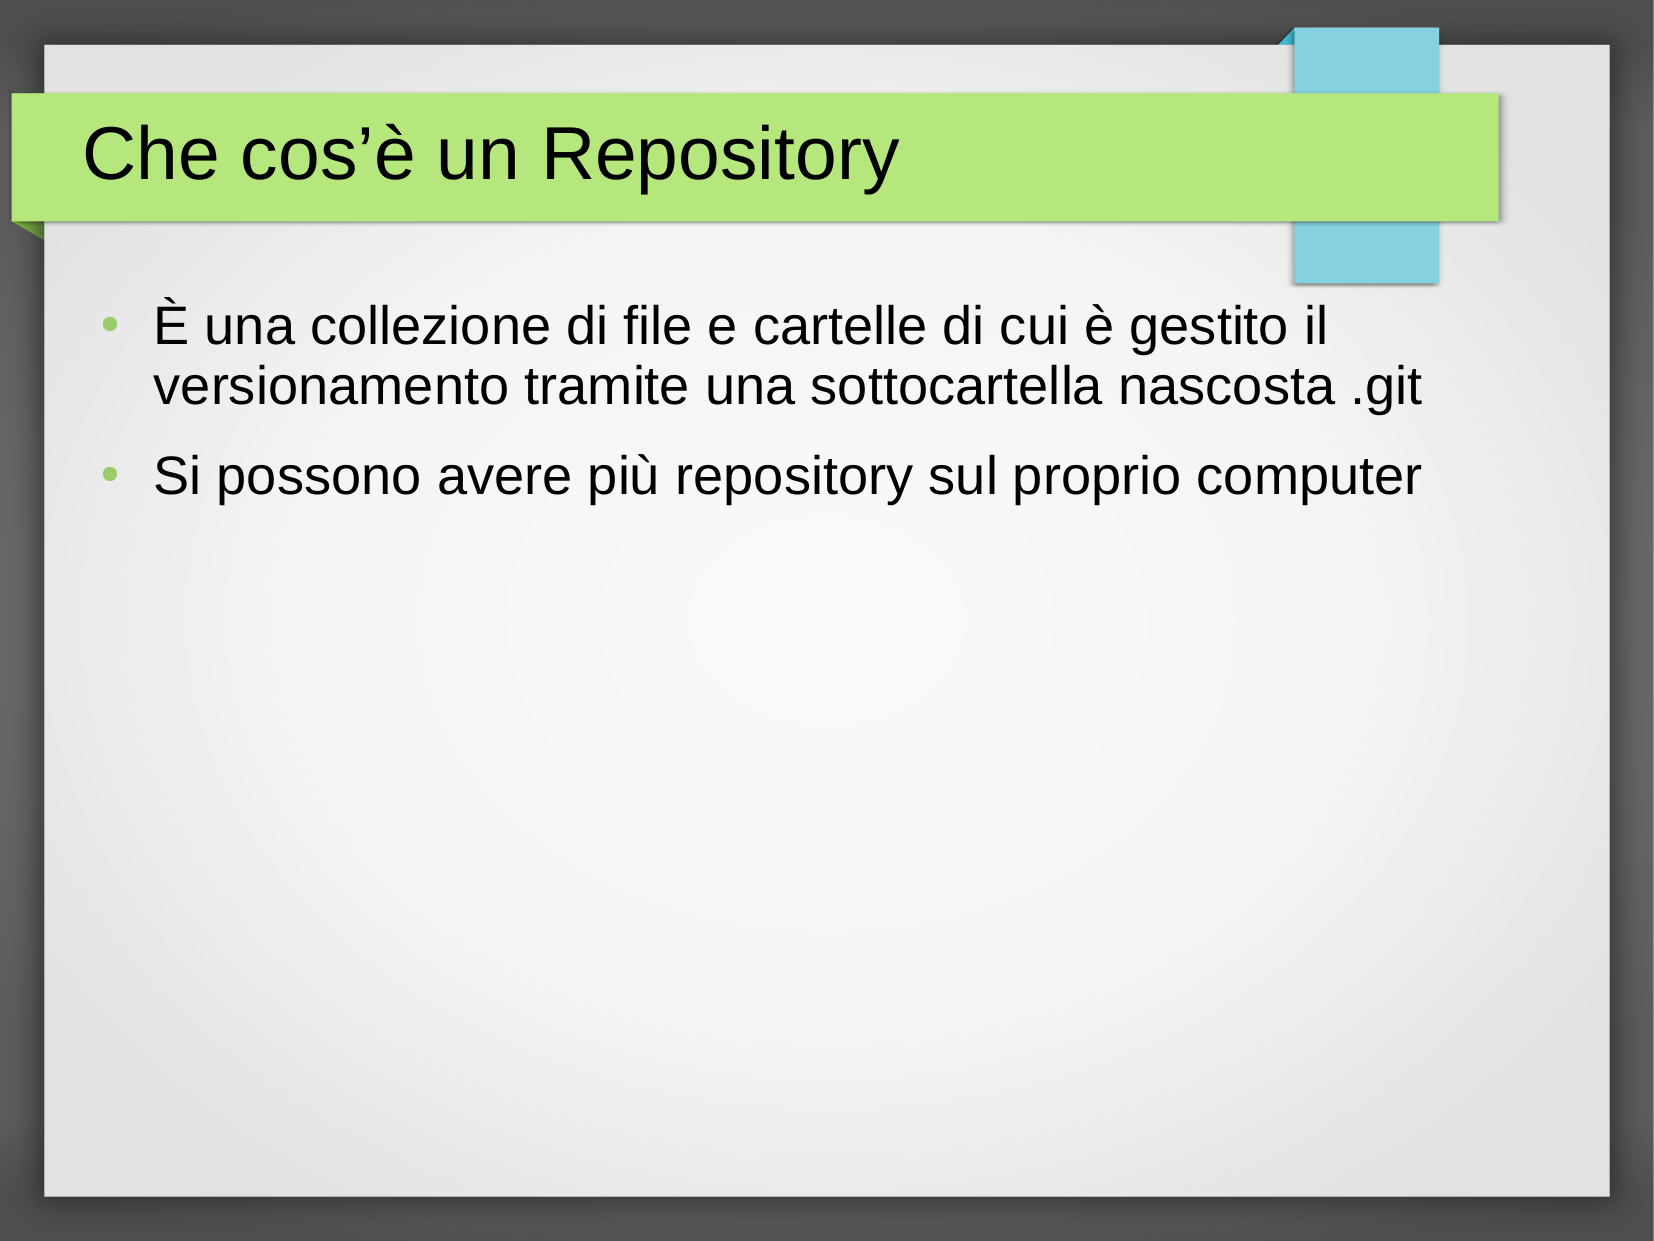

# Che cos’è un Repository
È una collezione di file e cartelle di cui è gestito il versionamento tramite una sottocartella nascosta .git
Si possono avere più repository sul proprio computer